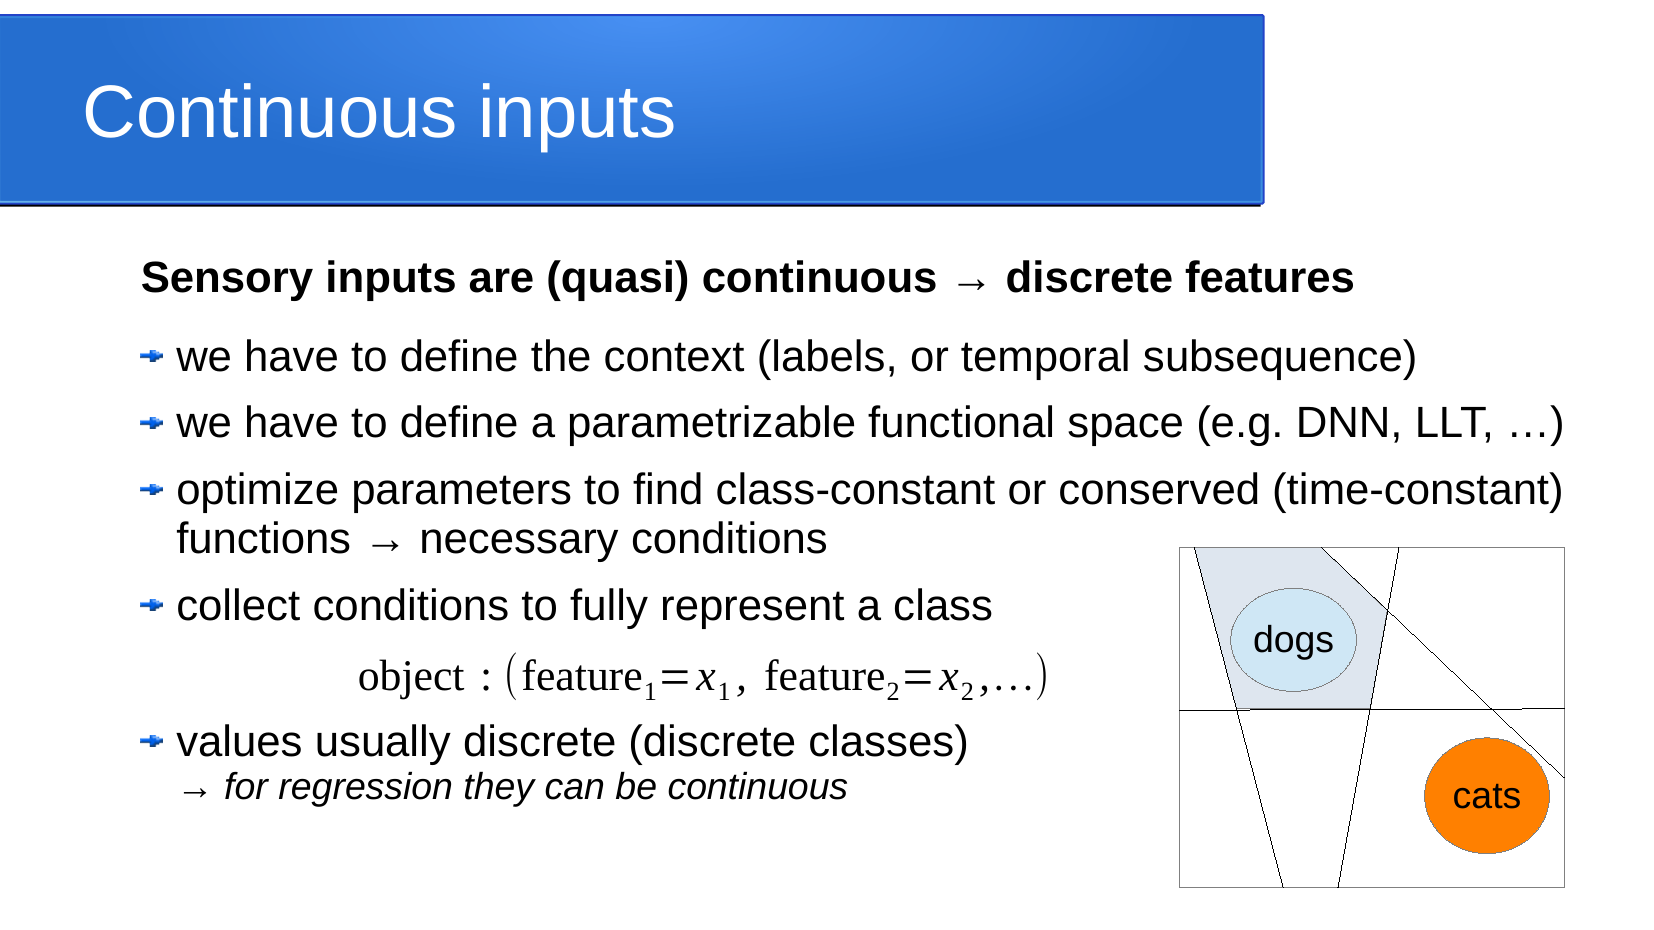

# Continuous inputs
Sensory inputs are (quasi) continuous → discrete features
we have to define the context (labels, or temporal subsequence)
we have to define a parametrizable functional space (e.g. DNN, LLT, …)
optimize parameters to find class-constant or conserved (time-constant) functions → necessary conditions
collect conditions to fully represent a class
values usually discrete (discrete classes)
→ for regression they can be continuous
dogs
cats